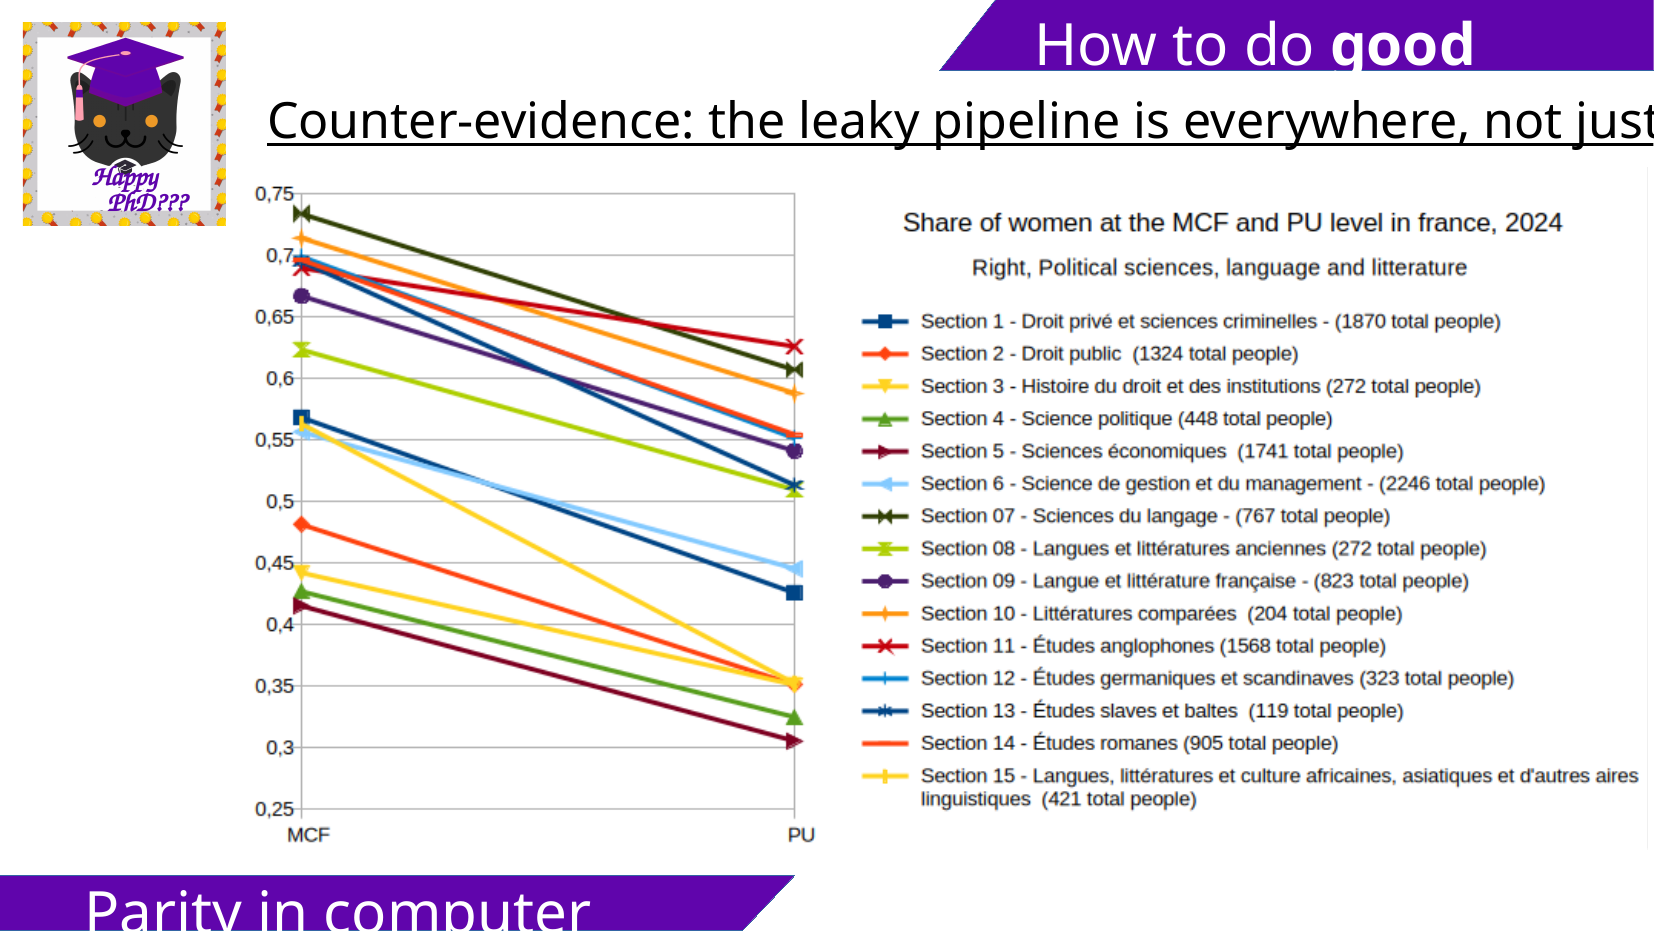

Counter-evidence: the leaky pipeline is everywhere, not just CS
BUT...
Parity in computer science ?